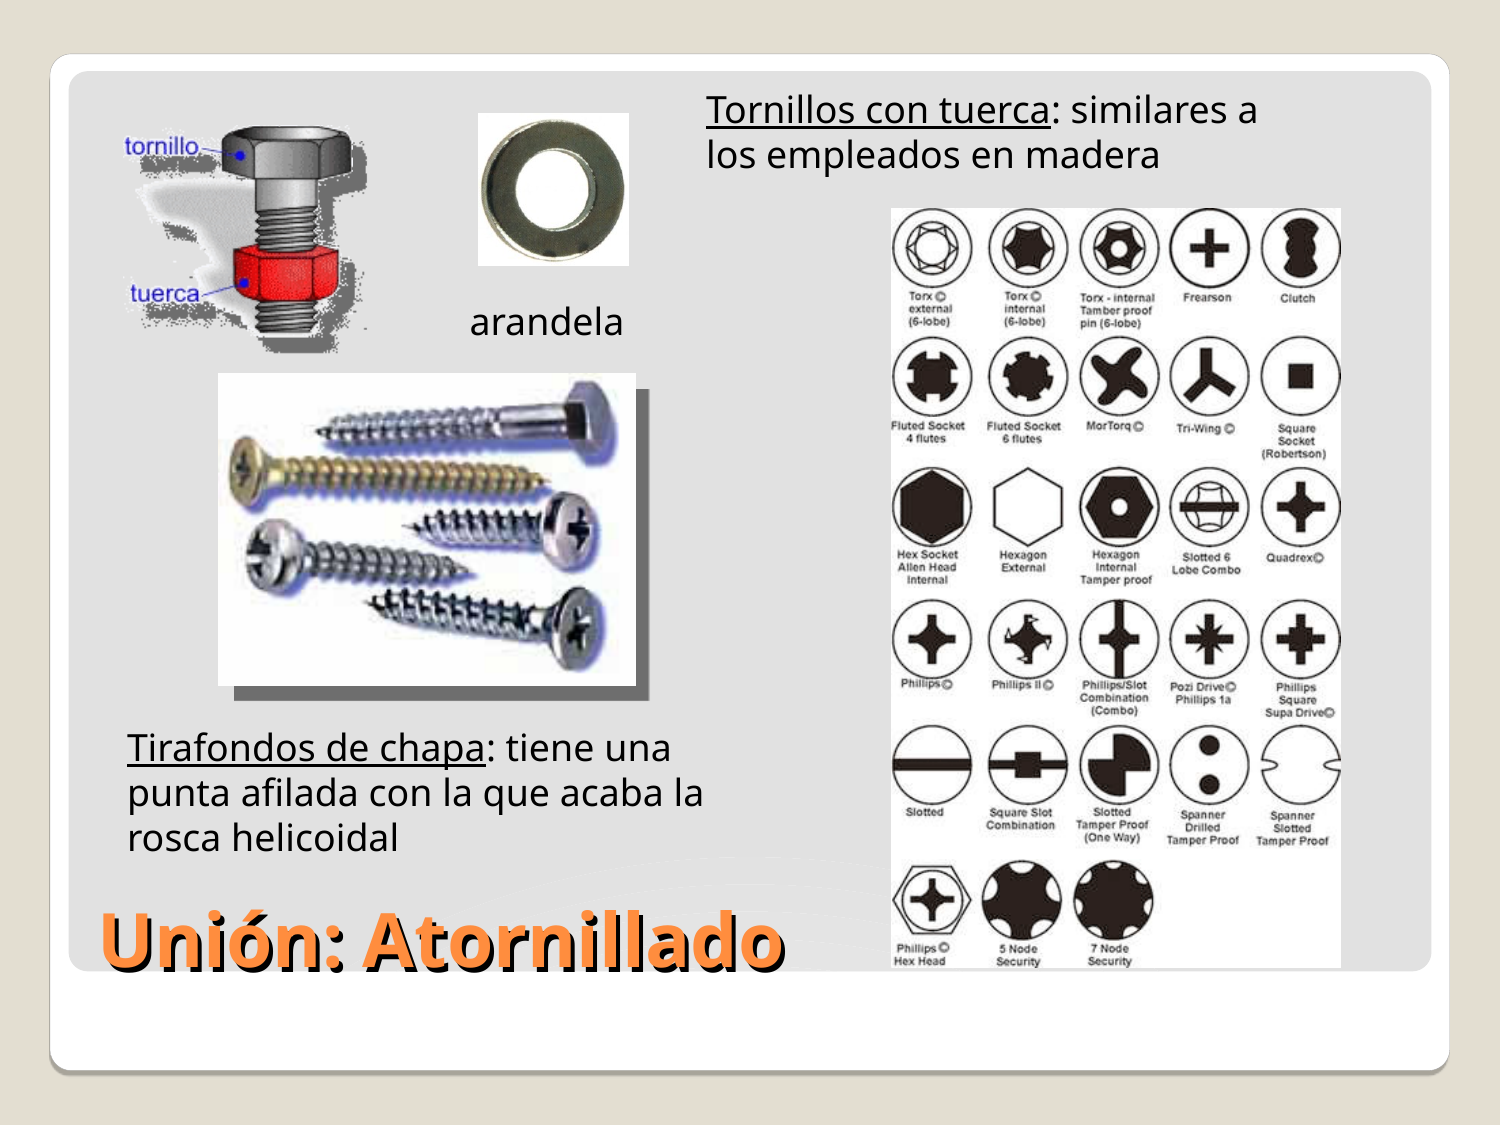

Tornillos con tuerca: similares a los empleados en madera
arandela
Tirafondos de chapa: tiene una punta afilada con la que acaba la rosca helicoidal
# Unión: Atornillado